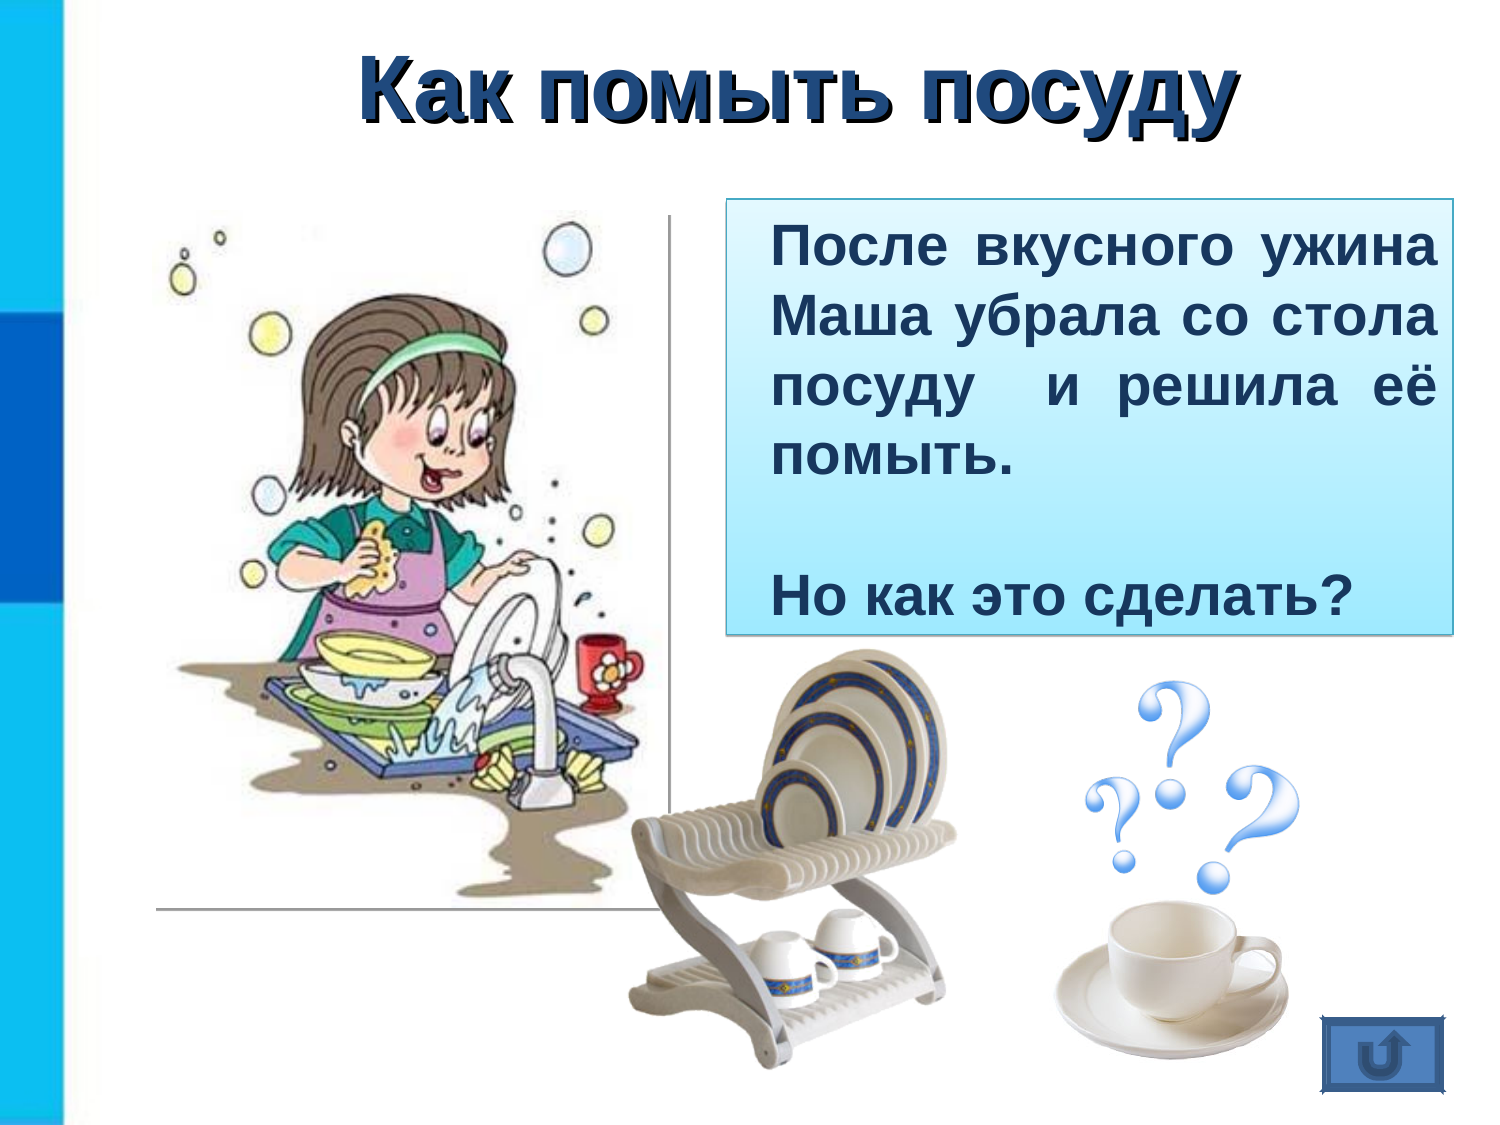

# Как помыть посуду
После вкусного ужина Маша убрала со стола посуду и решила её помыть.
Но как это сделать?